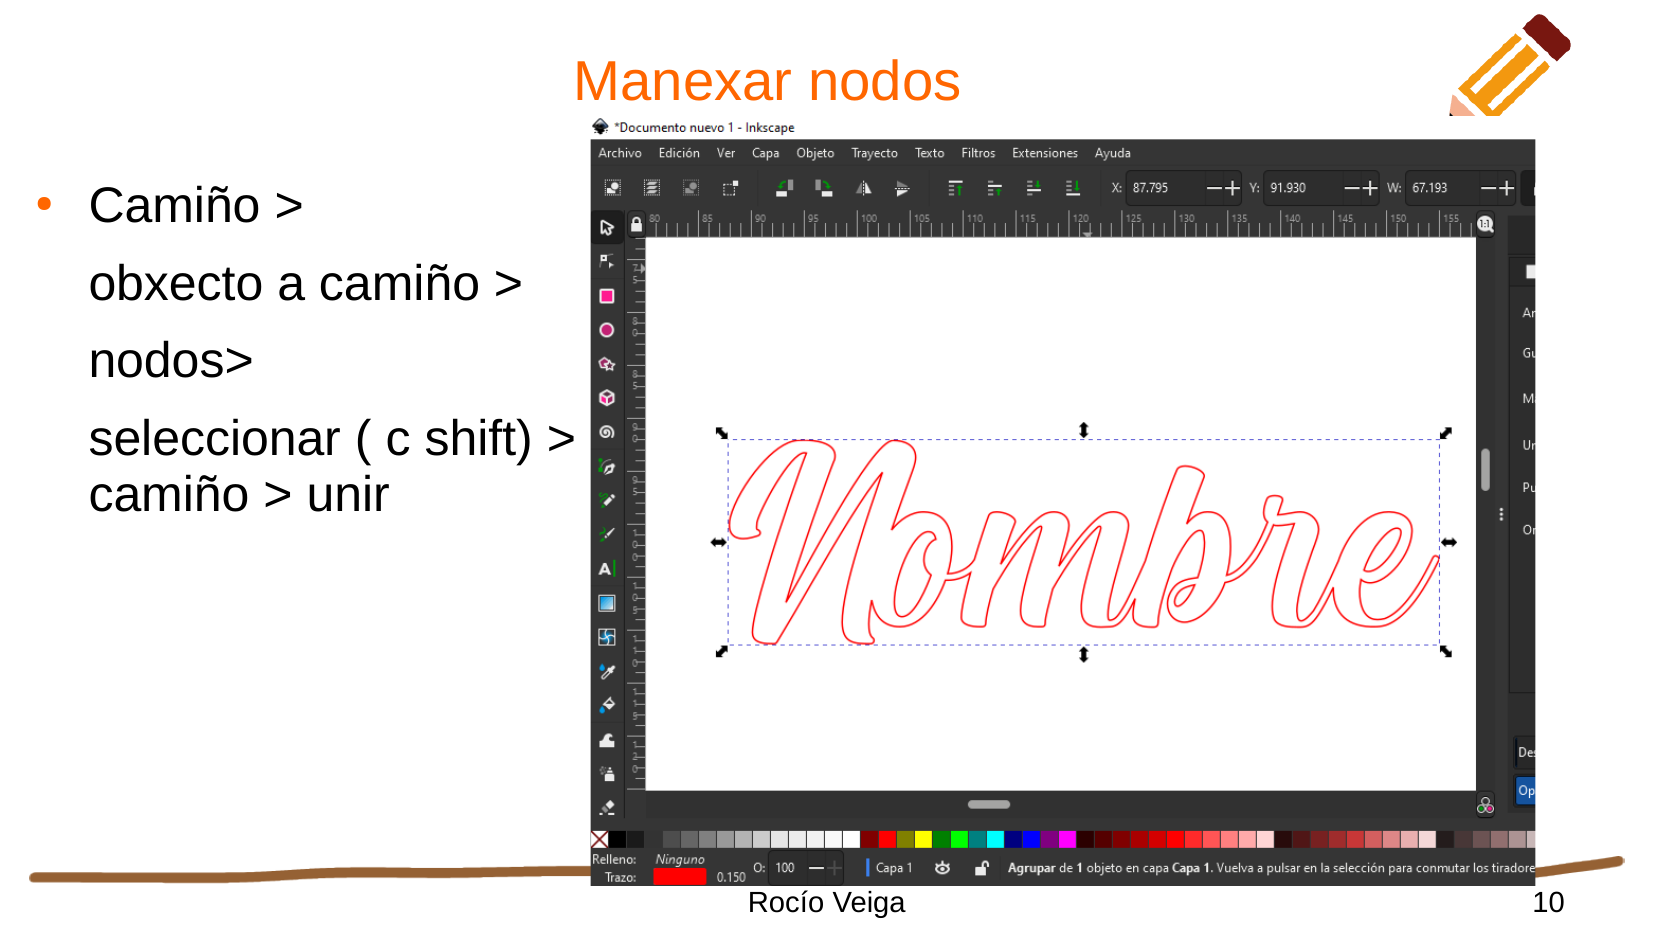

# Manexar nodos
Camiño >
obxecto a camiño >
nodos>
seleccionar ( c shift) > camiño > unir
Rocío Veiga
10